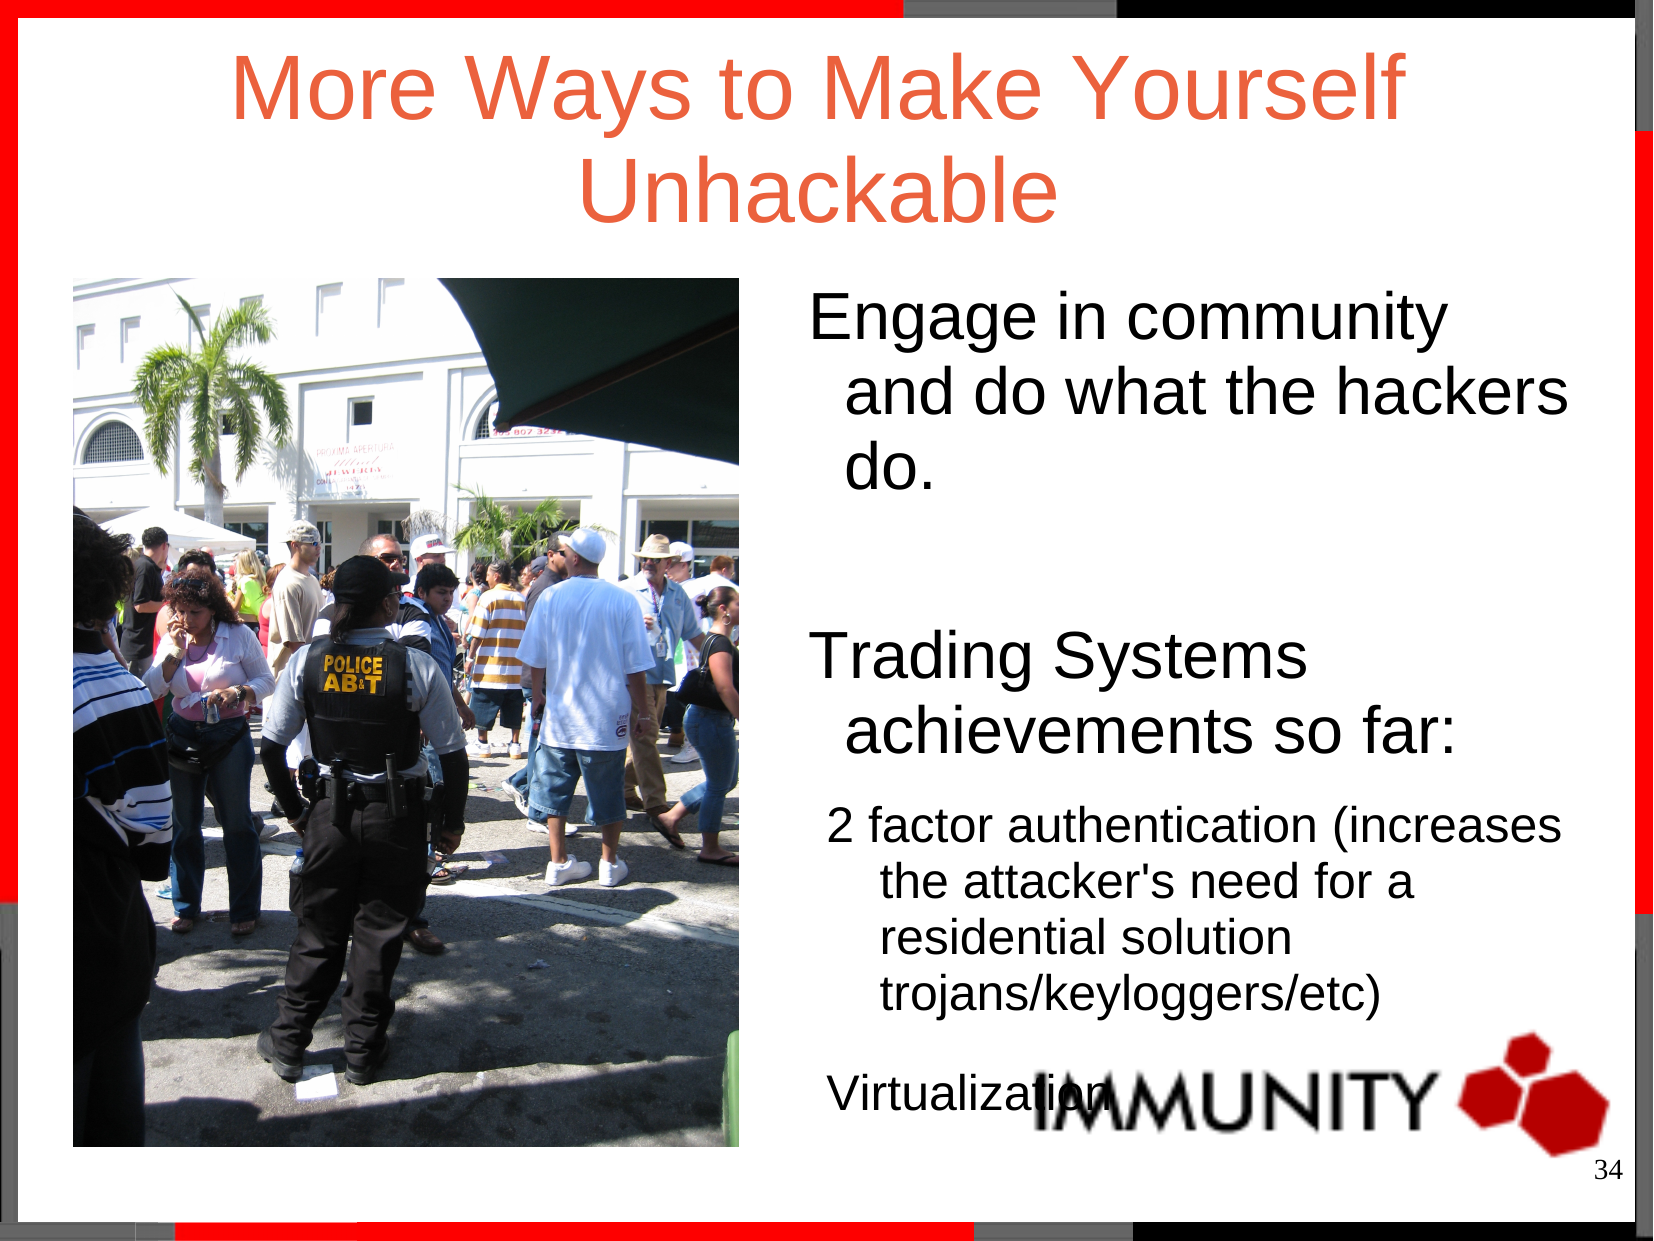

# More Ways to Make Yourself Unhackable
Engage in community and do what the hackers do.
Trading Systems achievements so far:
2 factor authentication (increases the attacker's need for a residential solution trojans/keyloggers/etc)
Virtualization